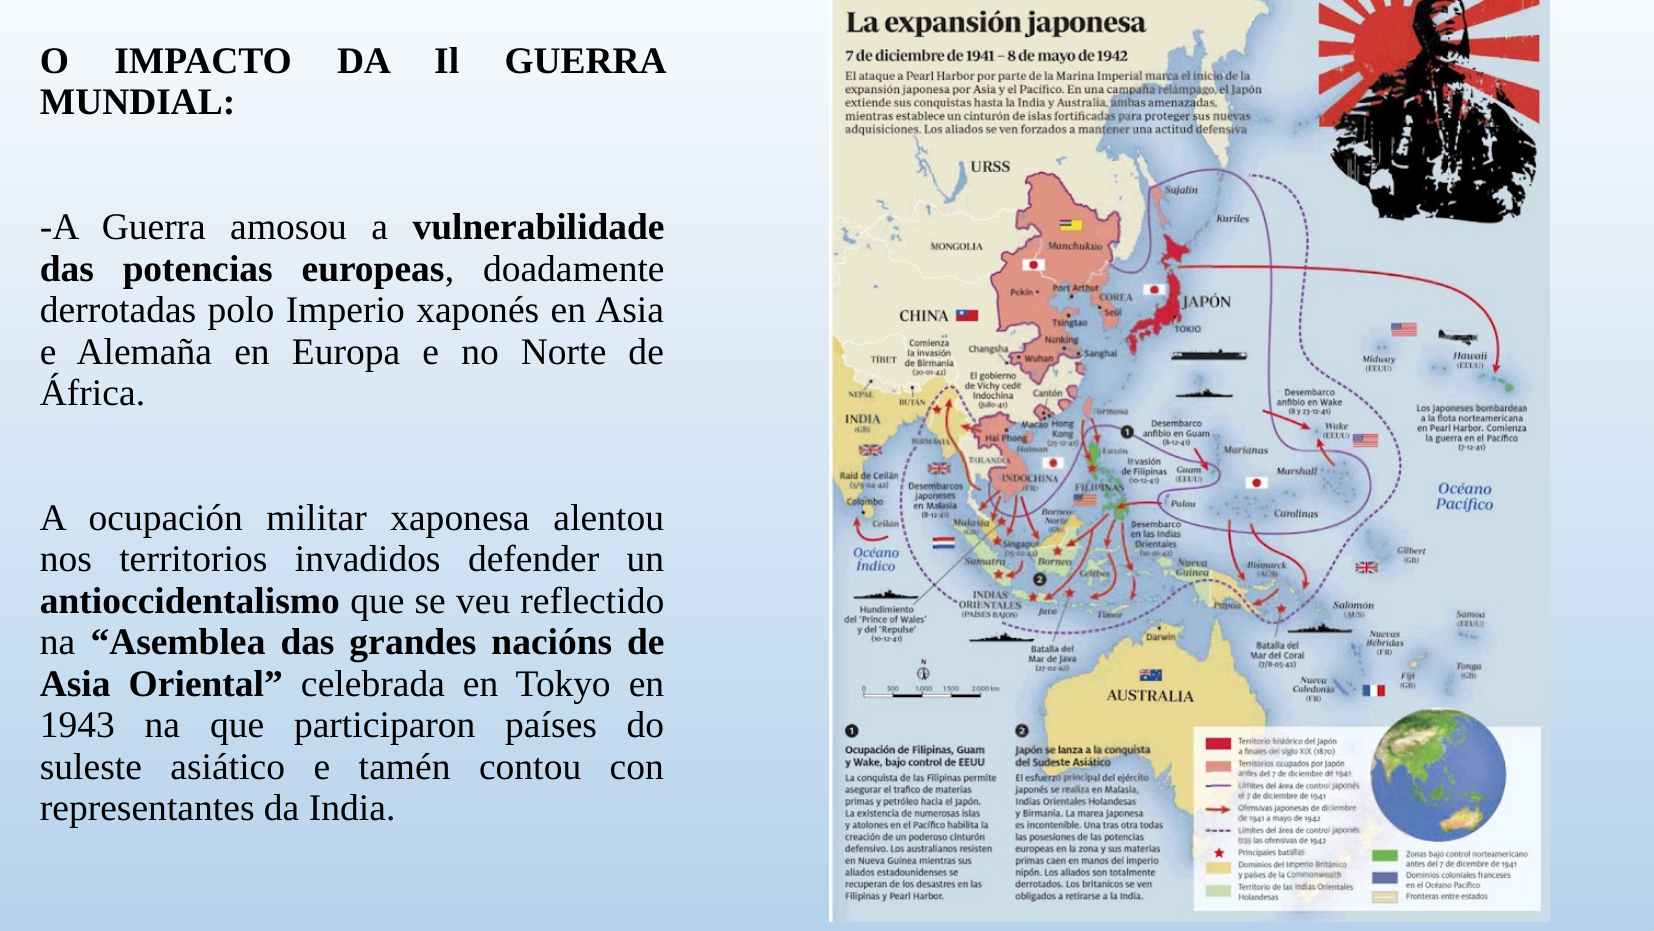

O IMPACTO DA Il GUERRA MUNDIAL:
-A Guerra amosou a vulnerabilidade das potencias europeas, doadamente derrotadas polo Imperio xaponés en Asia e Alemaña en Europa e no Norte de África.
A ocupación militar xaponesa alentou nos territorios invadidos defender un antioccidentalismo que se veu reflectido na “Asemblea das grandes nacións de Asia Oriental” celebrada en Tokyo en 1943 na que participaron países do suleste asiático e tamén contou con representantes da India.